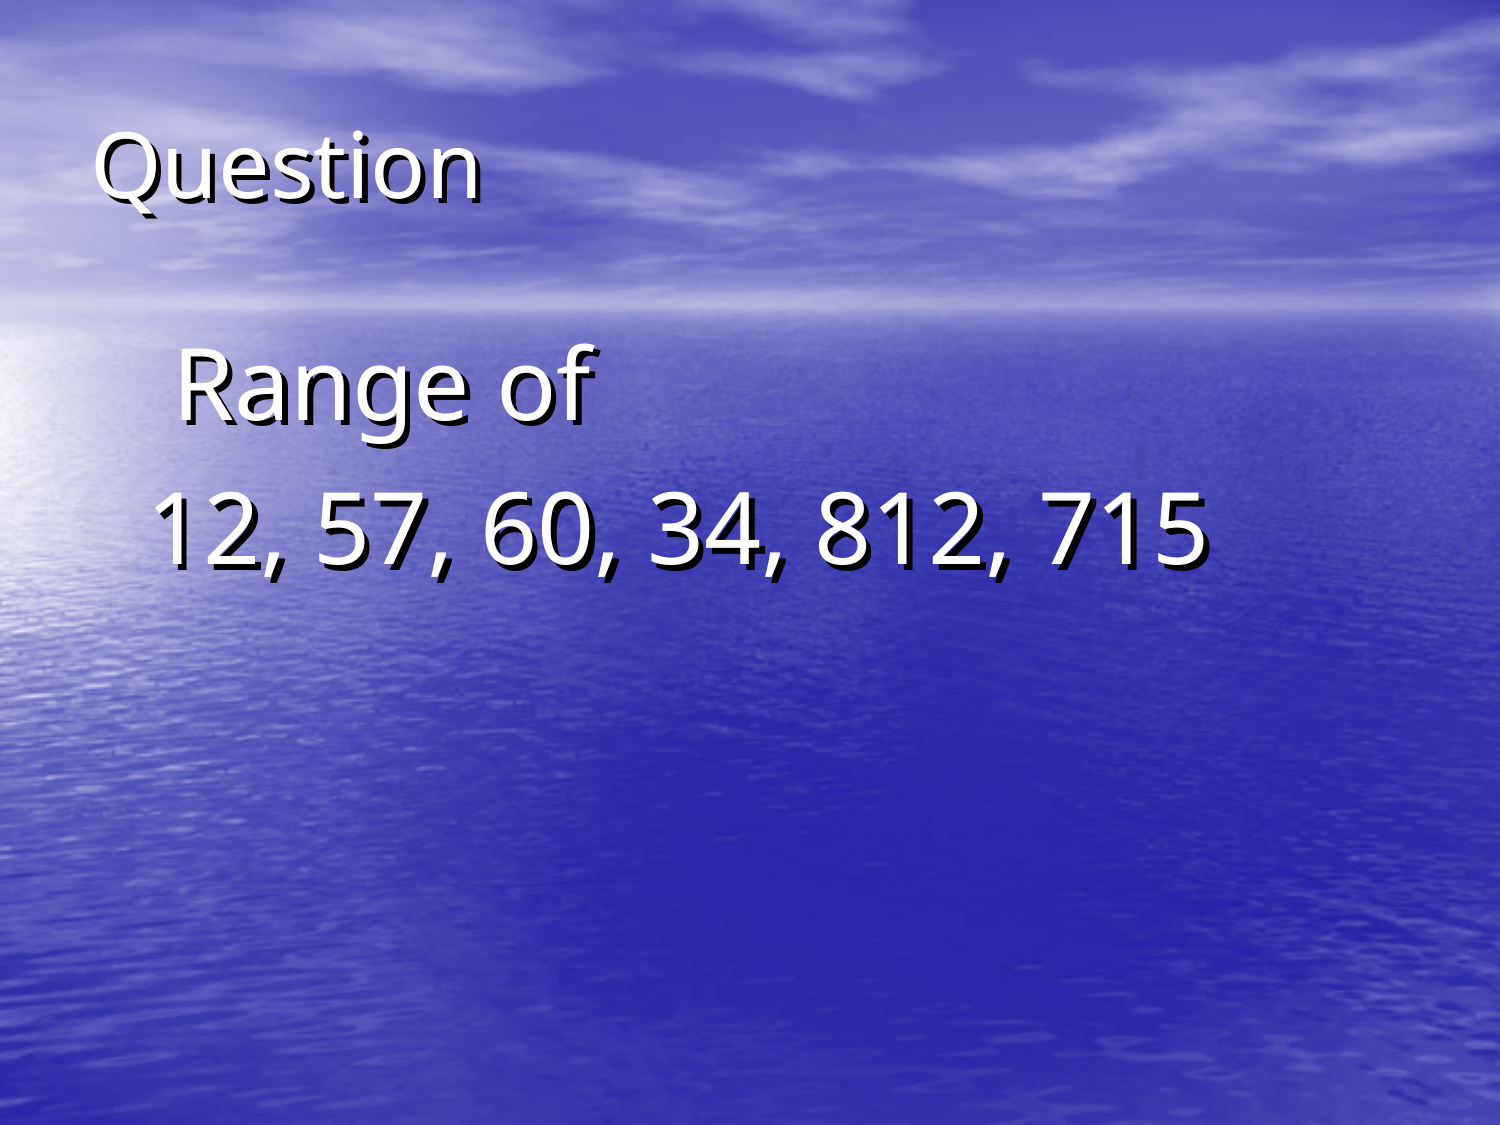

# Question
 Range of
12, 57, 60, 34, 812, 715